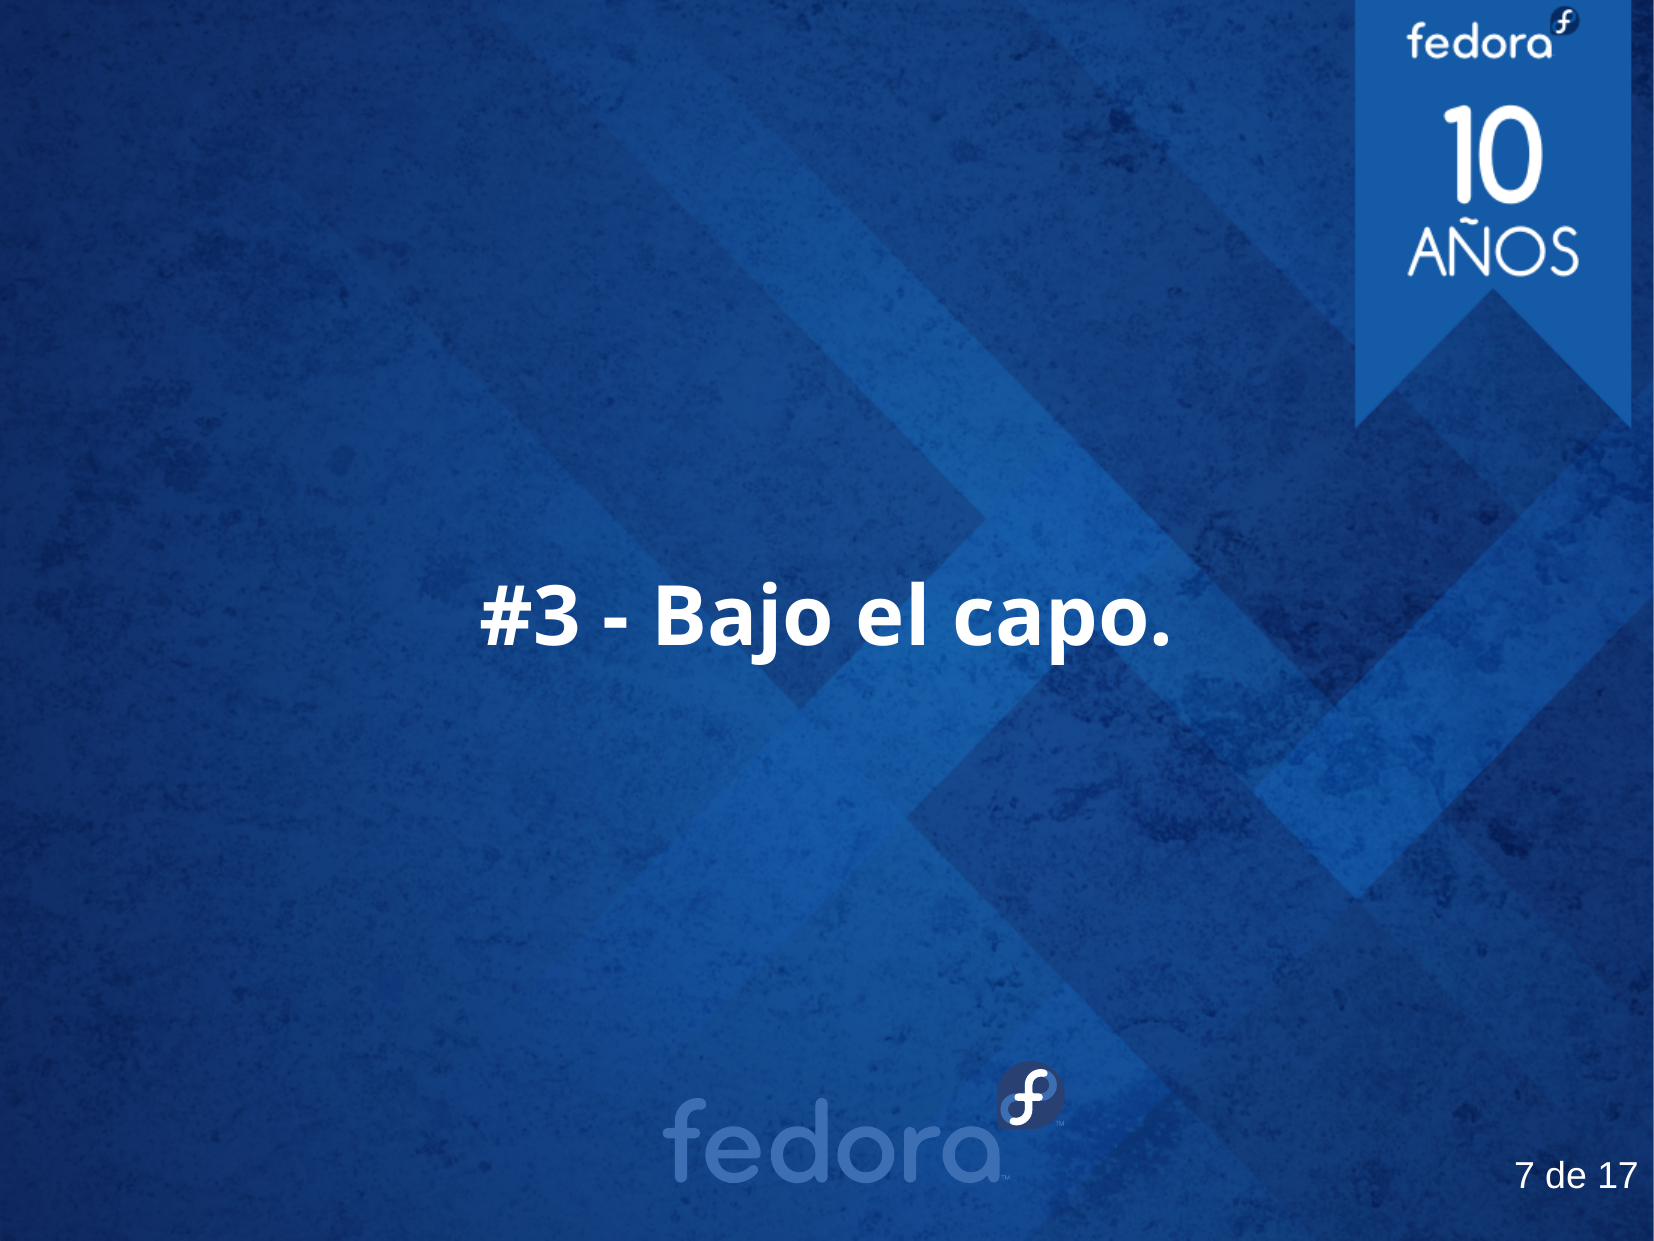

# #3 - Bajo el capo.
 de 17